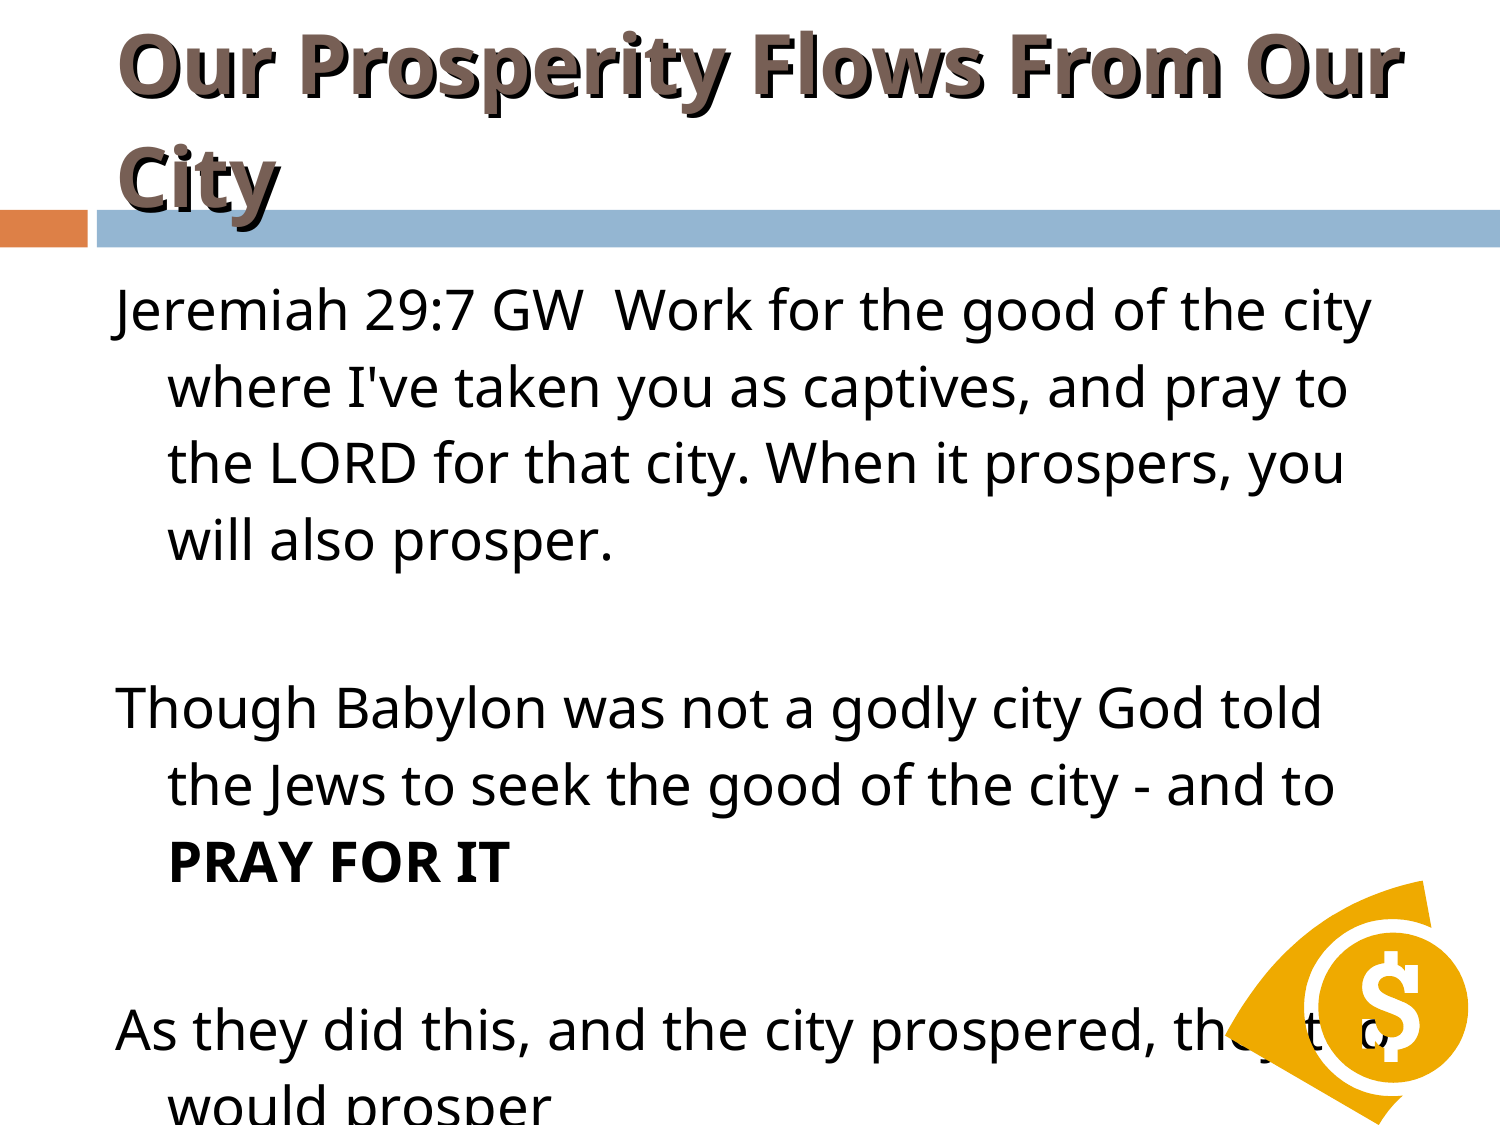

# Our Prosperity Flows From Our City
Jeremiah 29:7 GW Work for the good of the city where I've taken you as captives, and pray to the LORD for that city. When it prospers, you will also prosper.
Though Babylon was not a godly city God told the Jews to seek the good of the city - and to PRAY FOR IT
As they did this, and the city prospered, they too would prosper